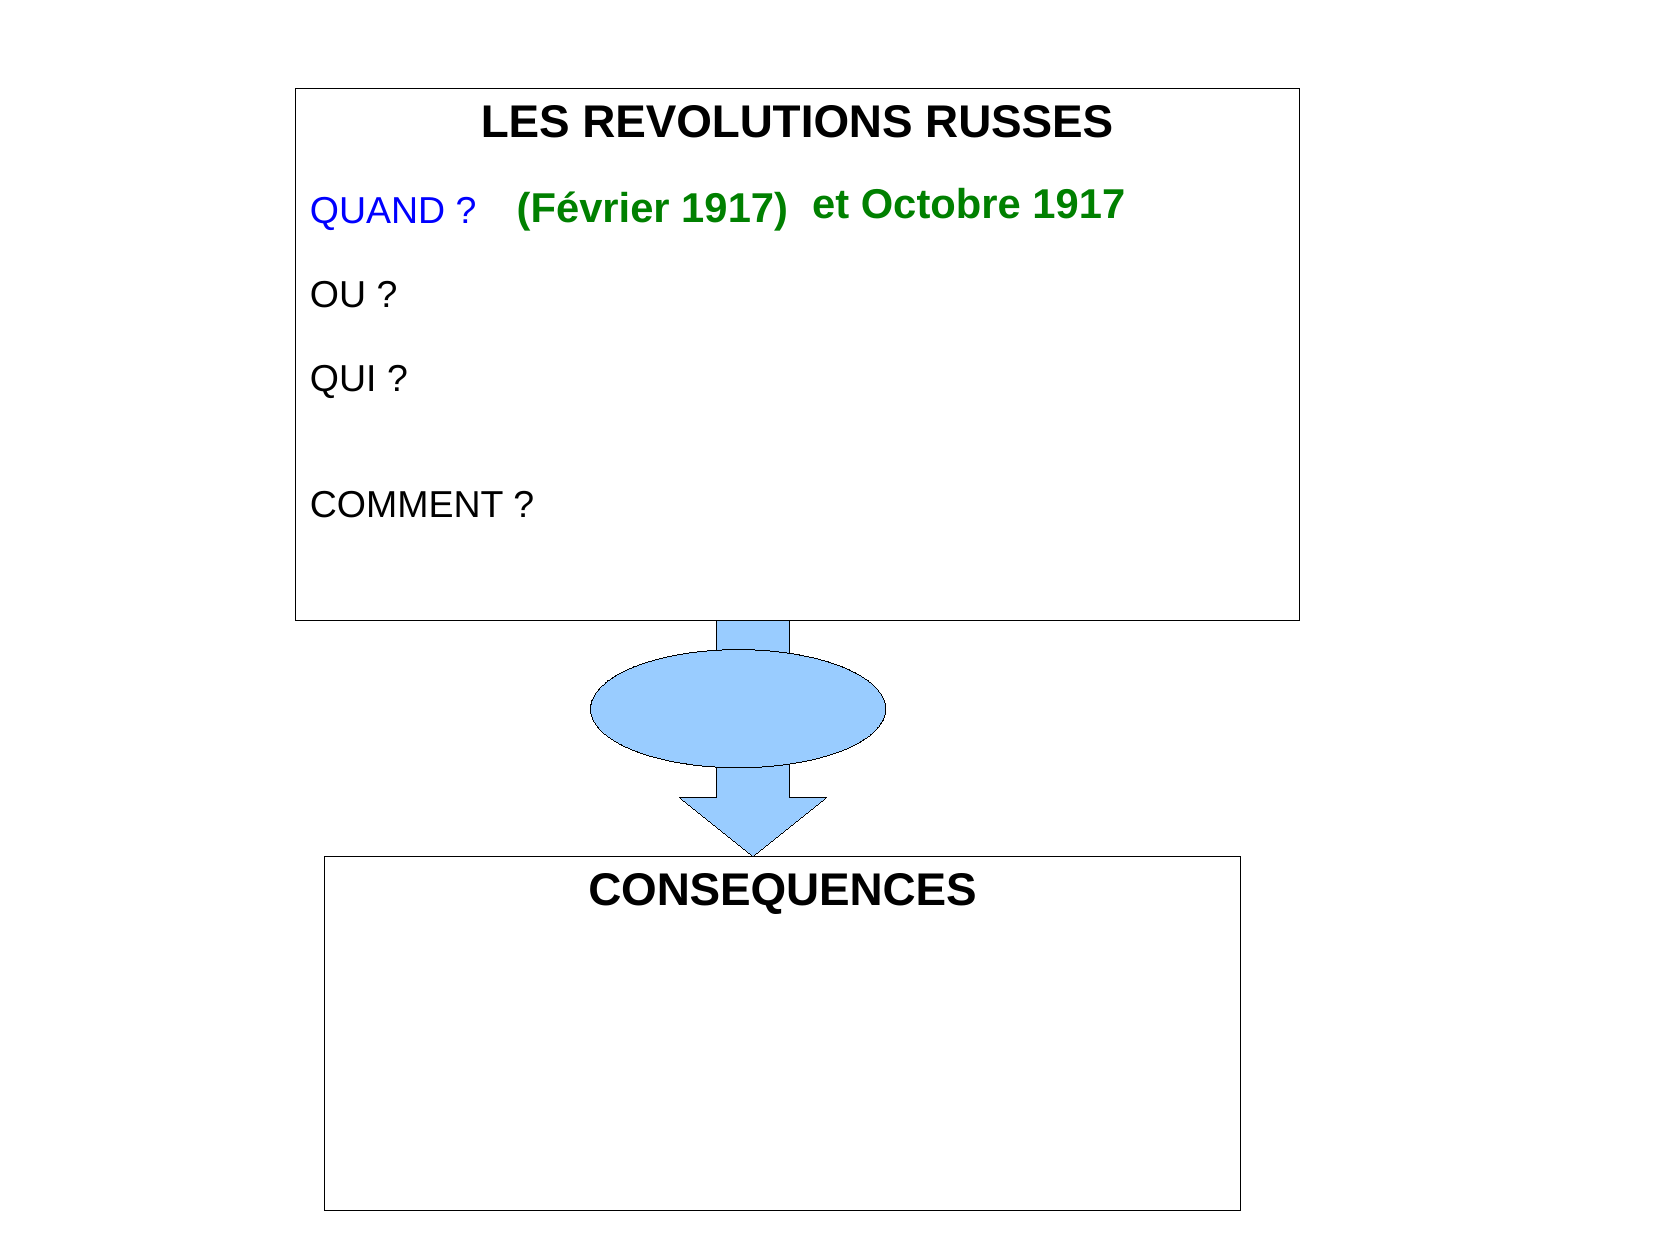

LES REVOLUTIONS RUSSES
QUAND ?
OU ?
QUI ?
COMMENT ?
et Octobre 1917
(Février 1917)
CONSEQUENCES